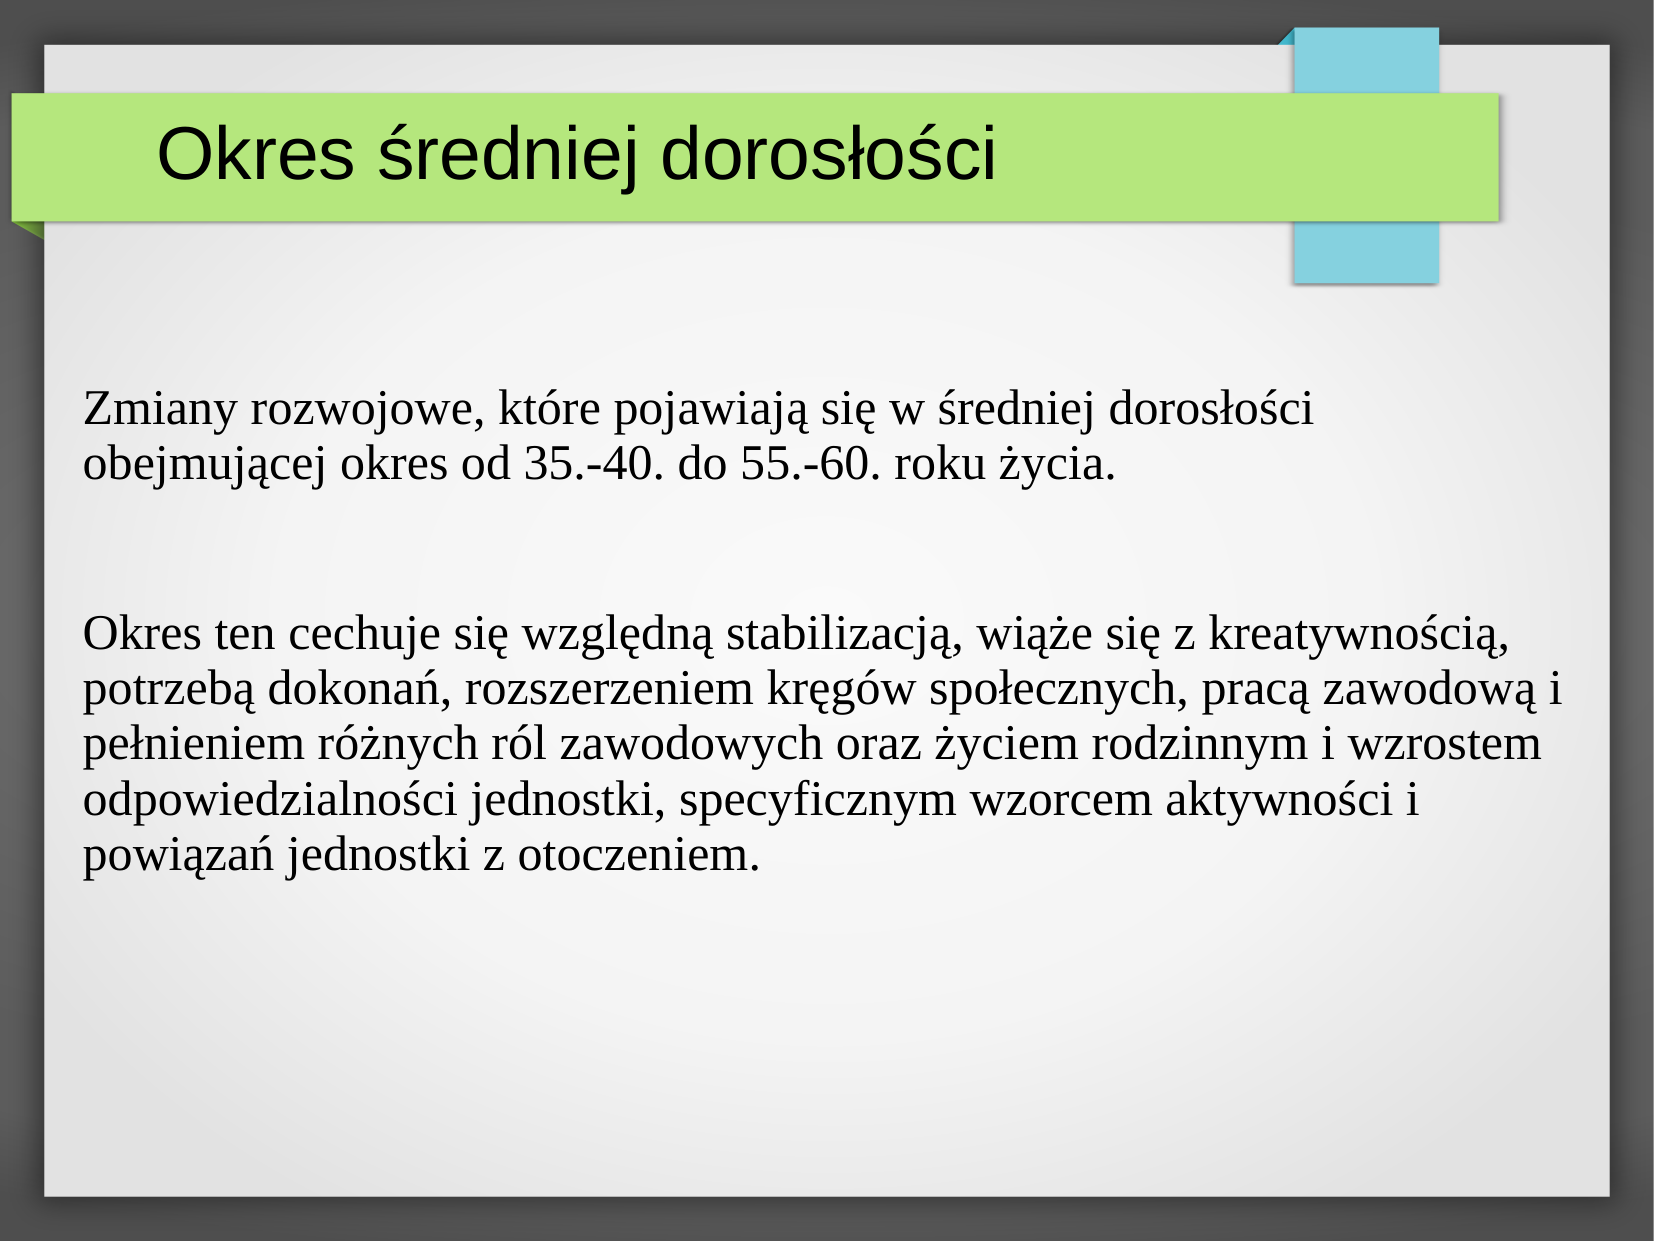

# Okres średniej dorosłości
Zmiany rozwojowe, które pojawiają się w średniej dorosłości obejmującej okres od 35.-40. do 55.-60. roku życia.
Okres ten cechuje się względną stabilizacją, wiąże się z kreatywnością, potrzebą dokonań, rozszerzeniem kręgów społecznych, pracą zawodową i pełnieniem różnych ról zawodowych oraz życiem rodzinnym i wzrostem odpowiedzialności jednostki, specyficznym wzorcem aktywności i powiązań jednostki z otoczeniem.